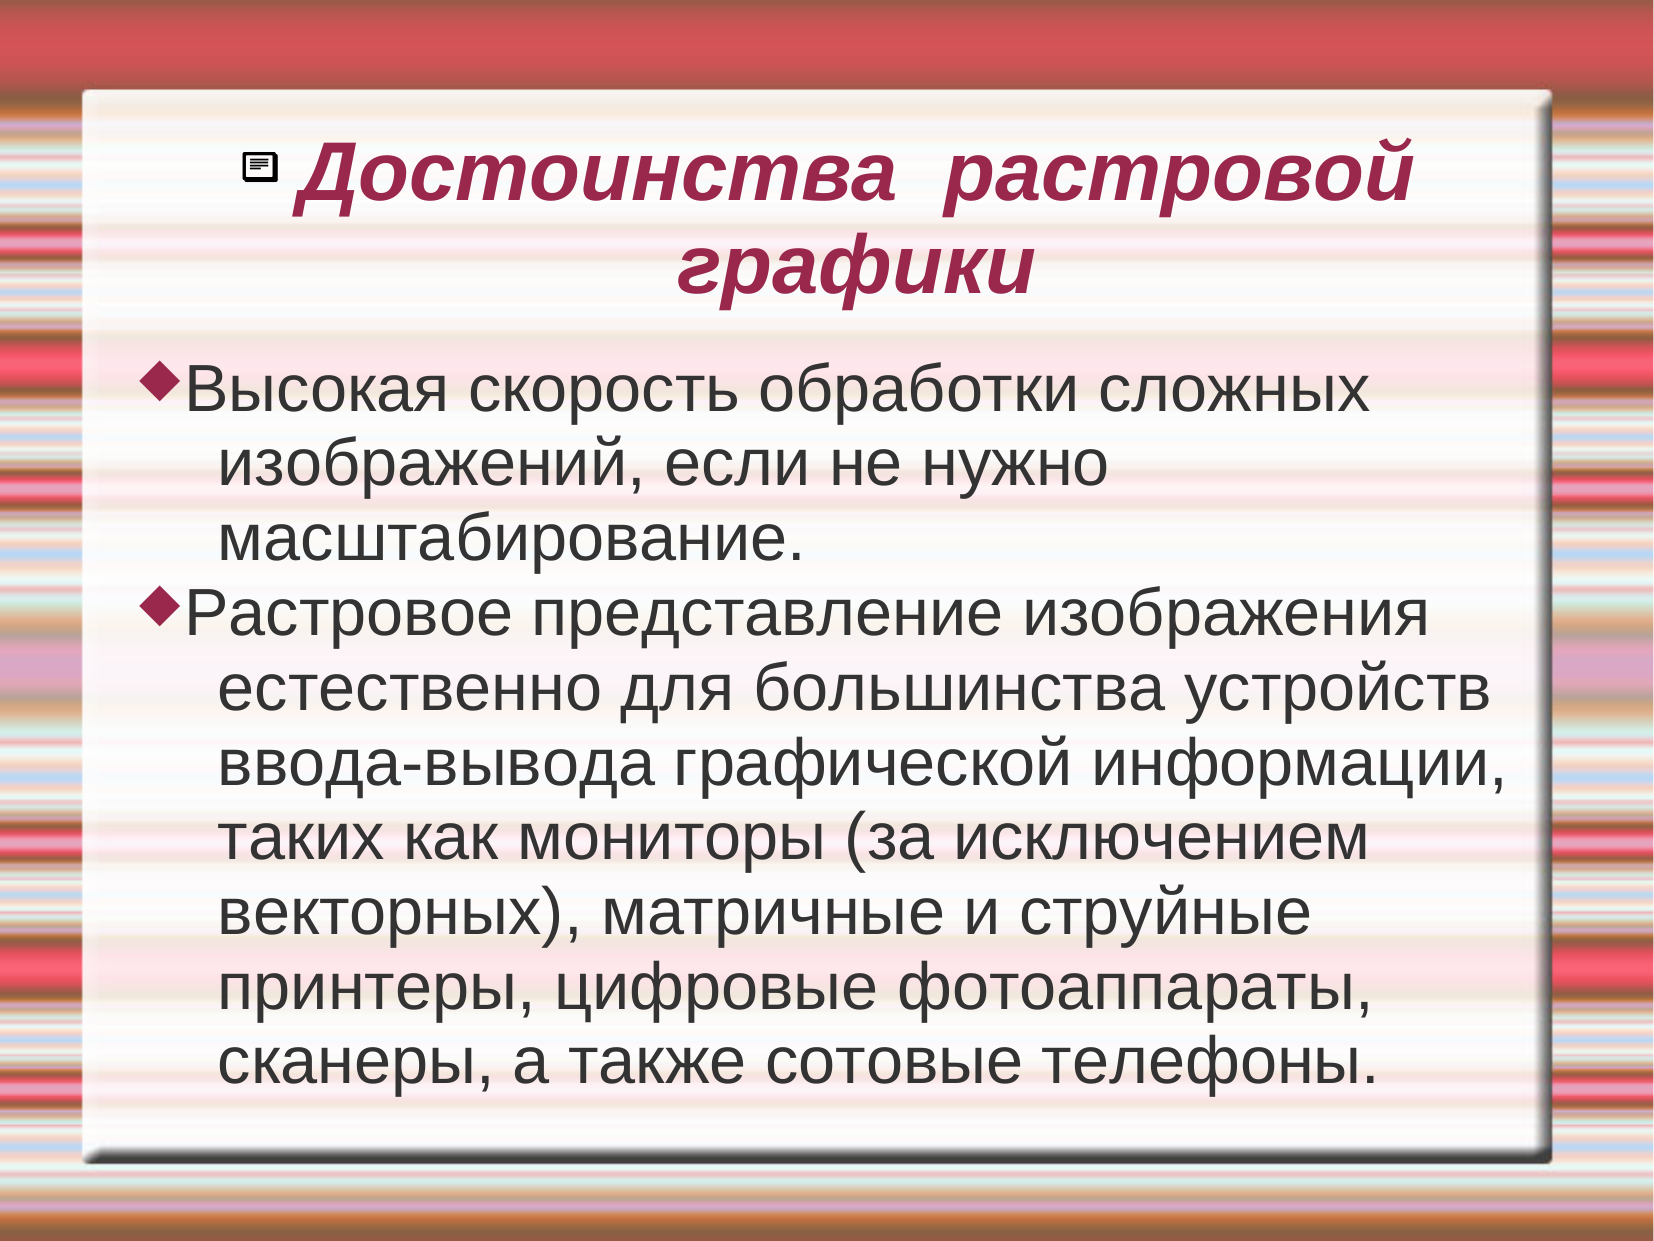

# Достоинства растровой графики
Высокая скорость обработки сложных изображений, если не нужно масштабирование.
Растровое представление изображения естественно для большинства устройств ввода-вывода графической информации, таких как мониторы (за исключением векторных), матричные и струйные принтеры, цифровые фотоаппараты, сканеры, а также сотовые телефоны.